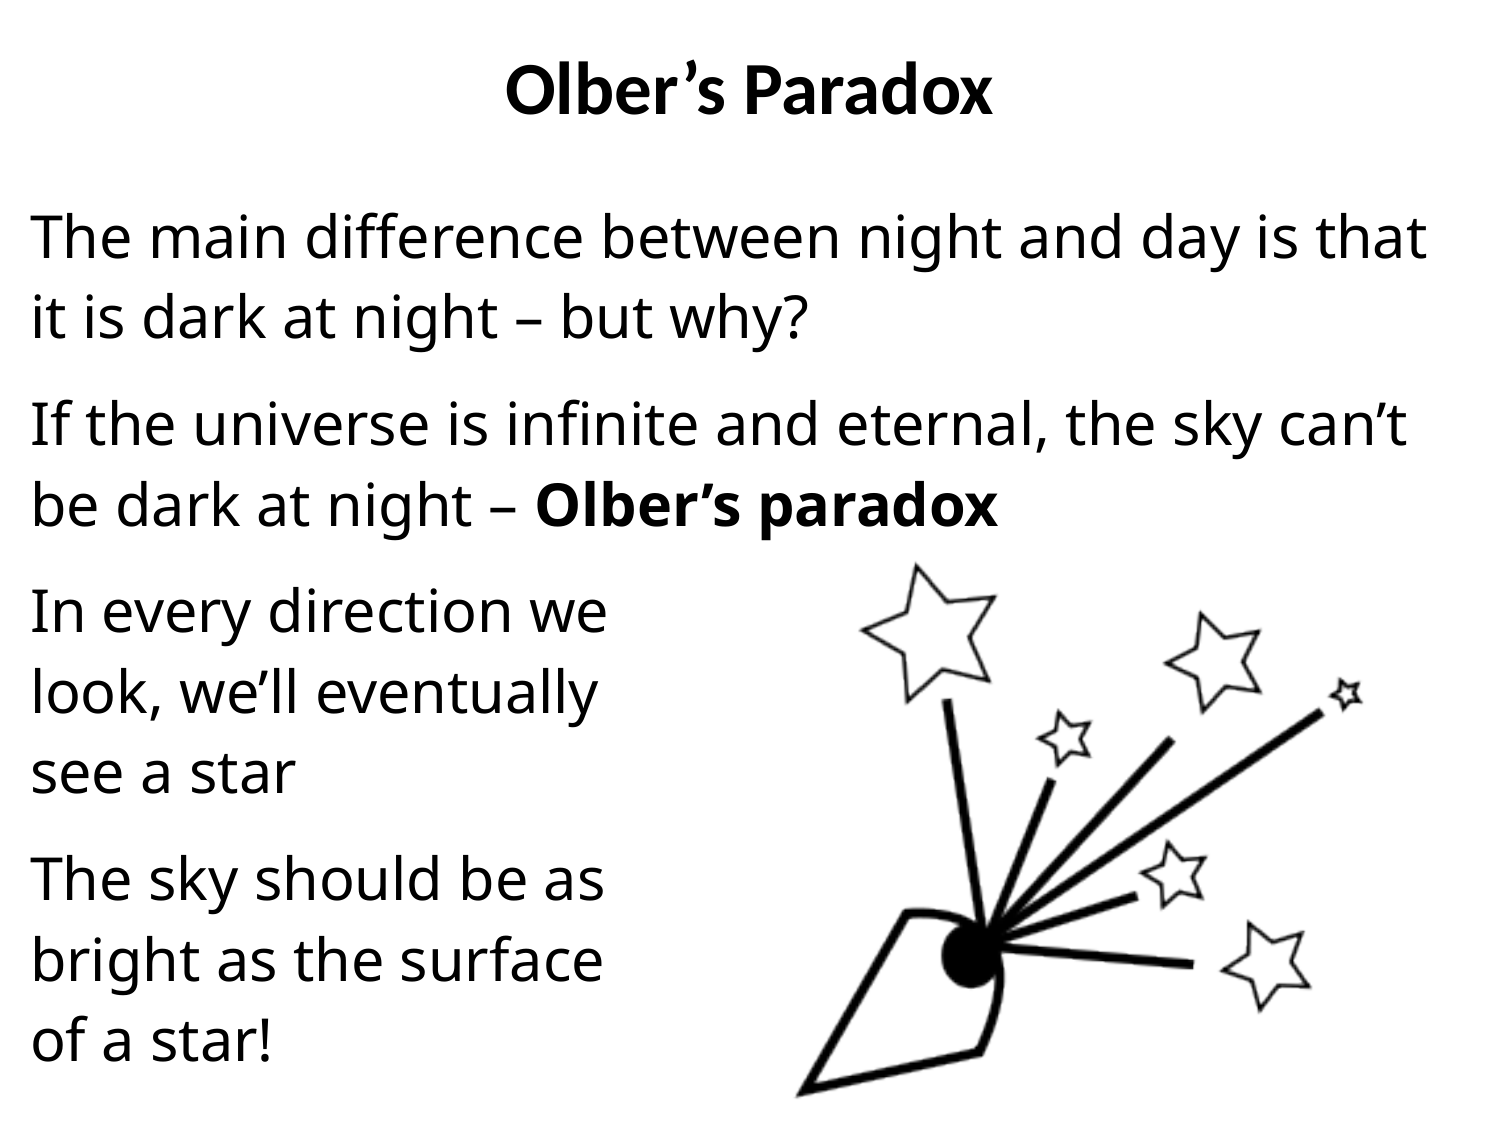

# Olber’s Paradox
The main difference between night and day is that it is dark at night – but why?
If the universe is infinite and eternal, the sky can’t be dark at night – Olber’s paradox
In every direction we
look, we’ll eventually
see a star
The sky should be as
bright as the surface
of a star!